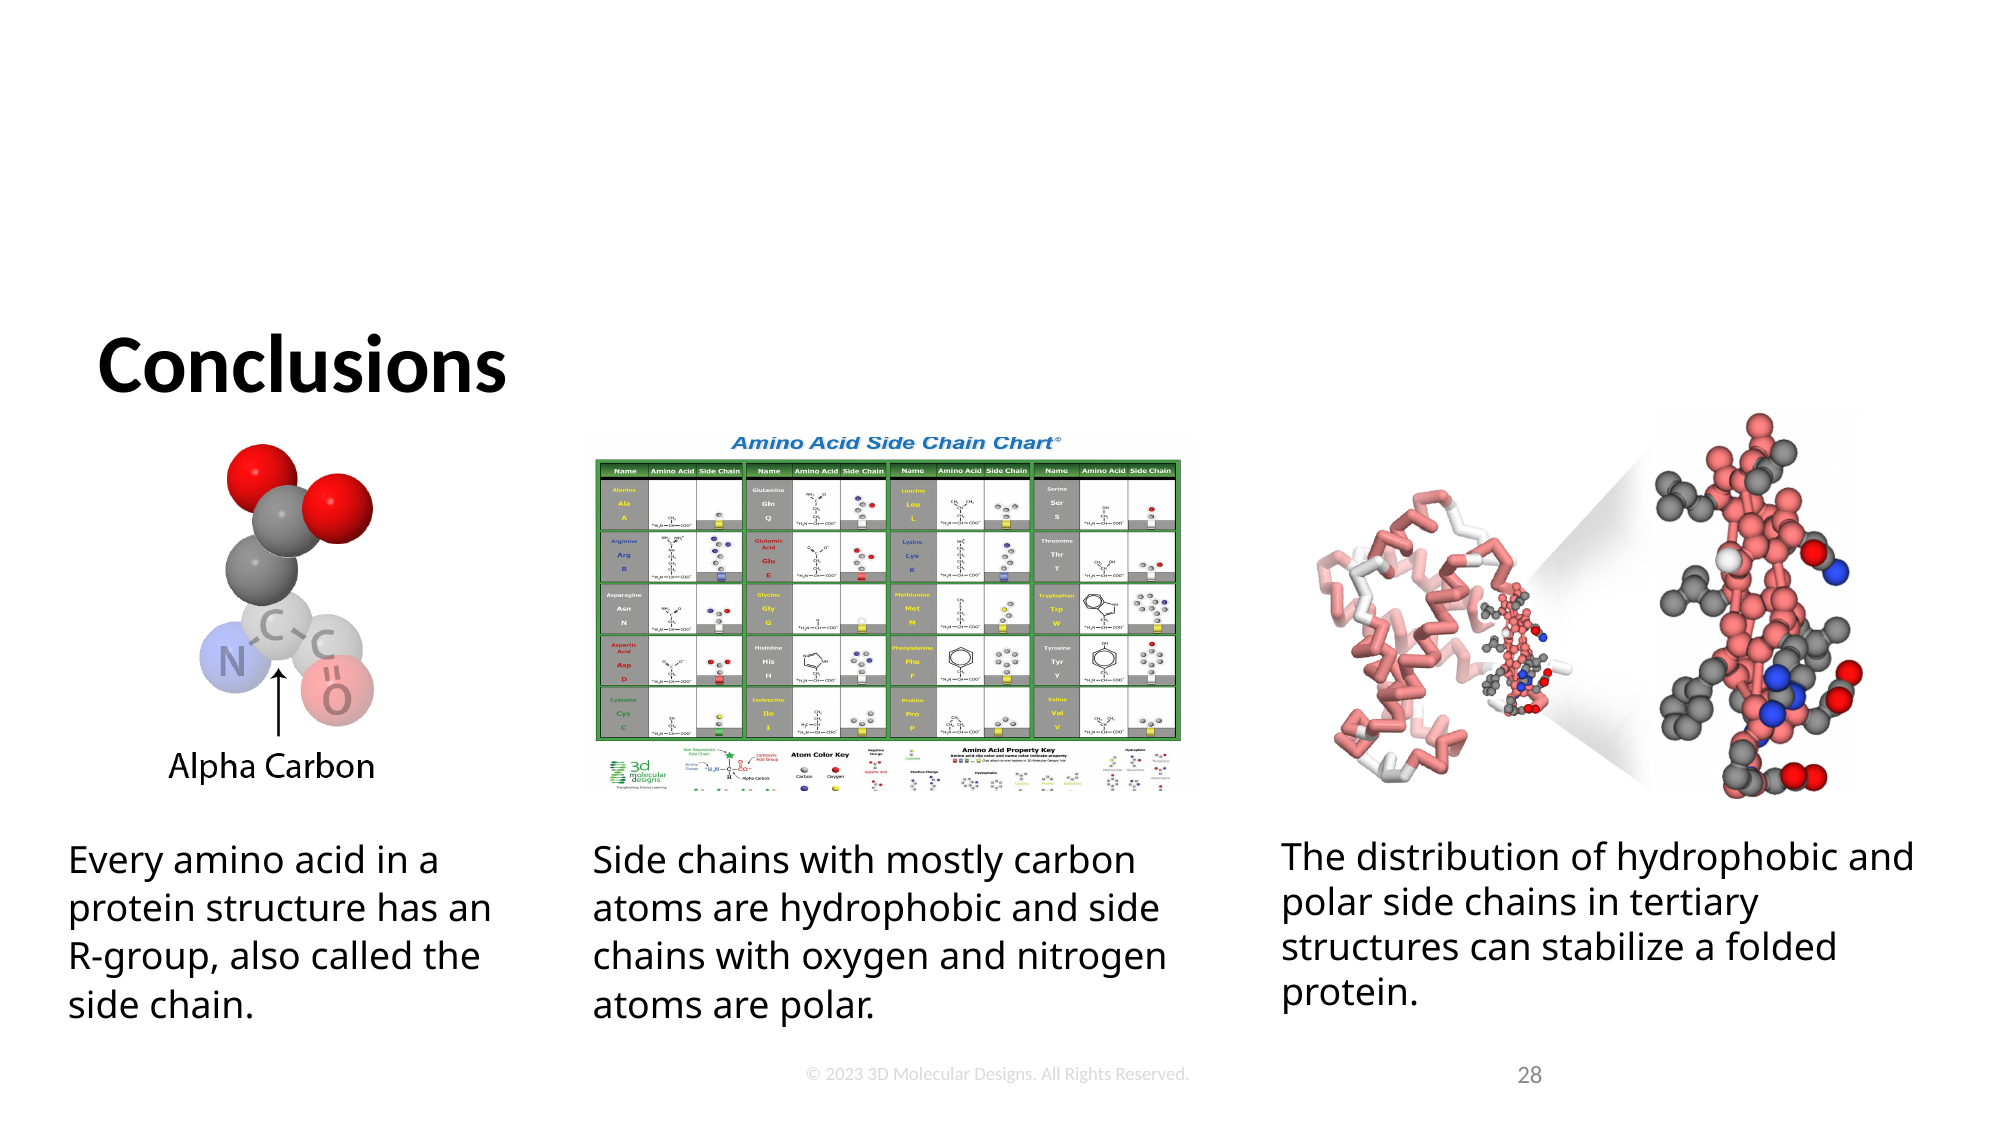

Conclusions
Every amino acid in a protein structure has an R-group, also called the side chain.
Side chains with mostly carbon atoms are hydrophobic and side chains with oxygen and nitrogen atoms are polar.
The distribution of hydrophobic and polar side chains in tertiary structures can stabilize a folded protein.
© 2023 3D Molecular Designs. All Rights Reserved.